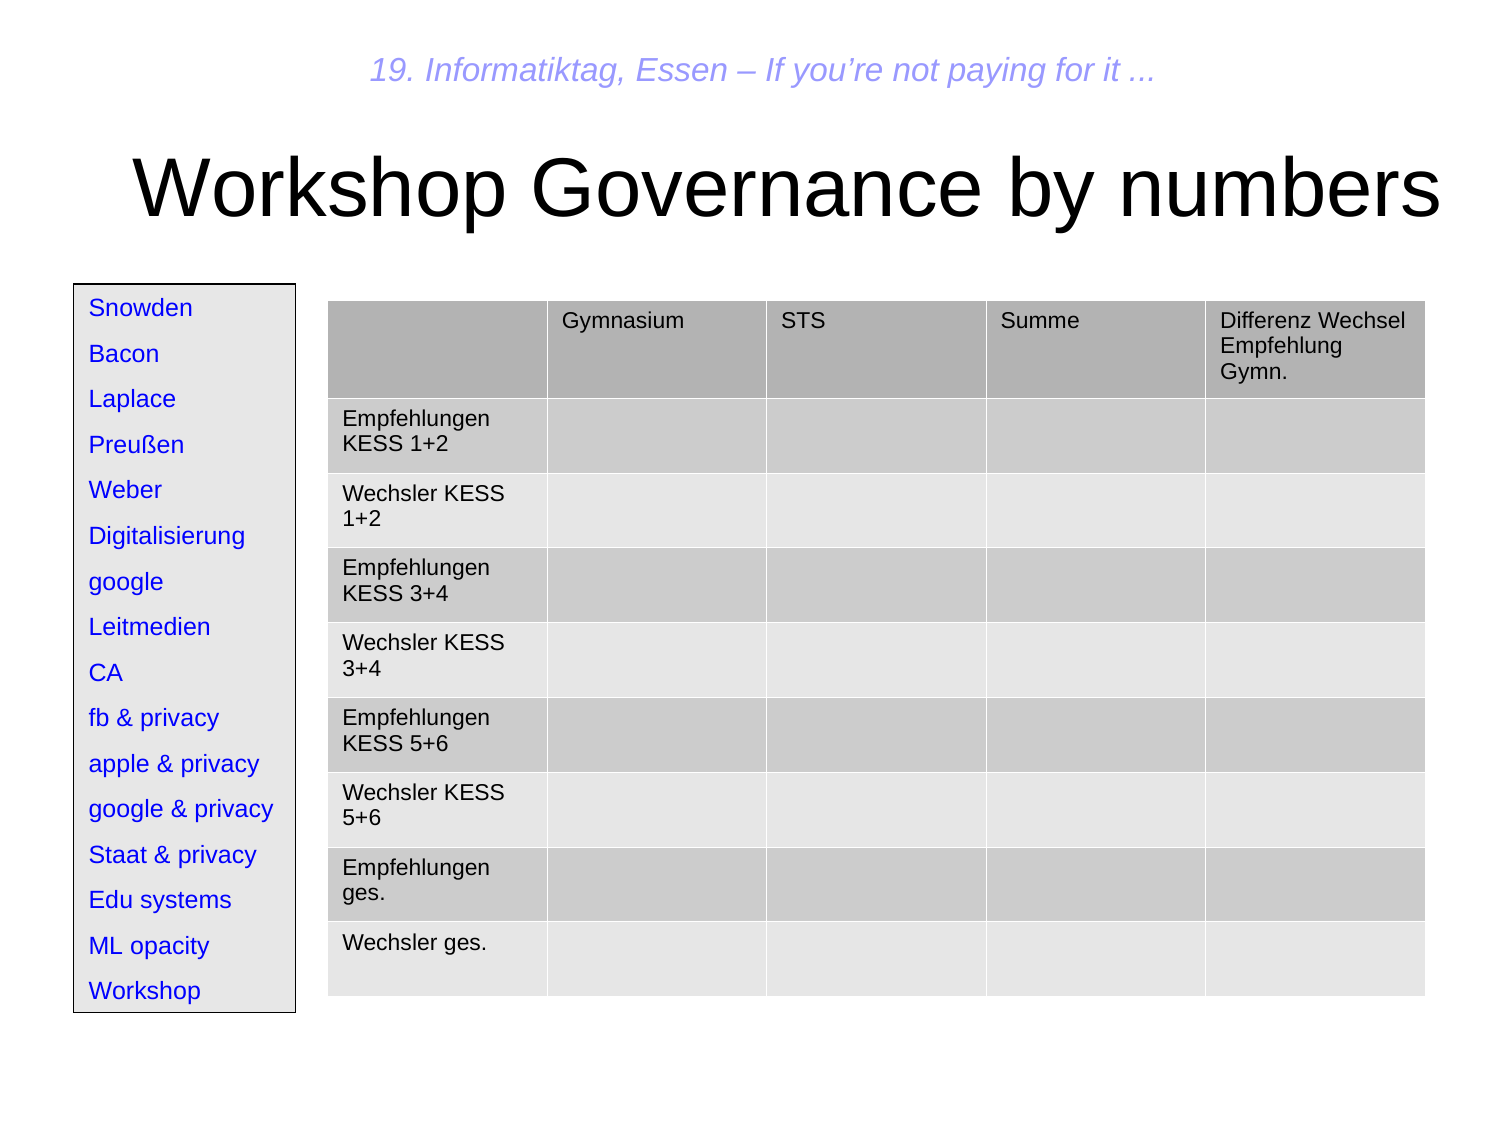

# Workshop Governance by numbers
| | Gymnasium | STS | Summe | Differenz Wechsel Empfehlung Gymn. |
| --- | --- | --- | --- | --- |
| Empfehlungen KESS 1+2 | | | | |
| Wechsler KESS 1+2 | | | | |
| Empfehlungen KESS 3+4 | | | | |
| Wechsler KESS 3+4 | | | | |
| Empfehlungen KESS 5+6 | | | | |
| Wechsler KESS 5+6 | | | | |
| Empfehlungen ges. | | | | |
| Wechsler ges. | | | | |